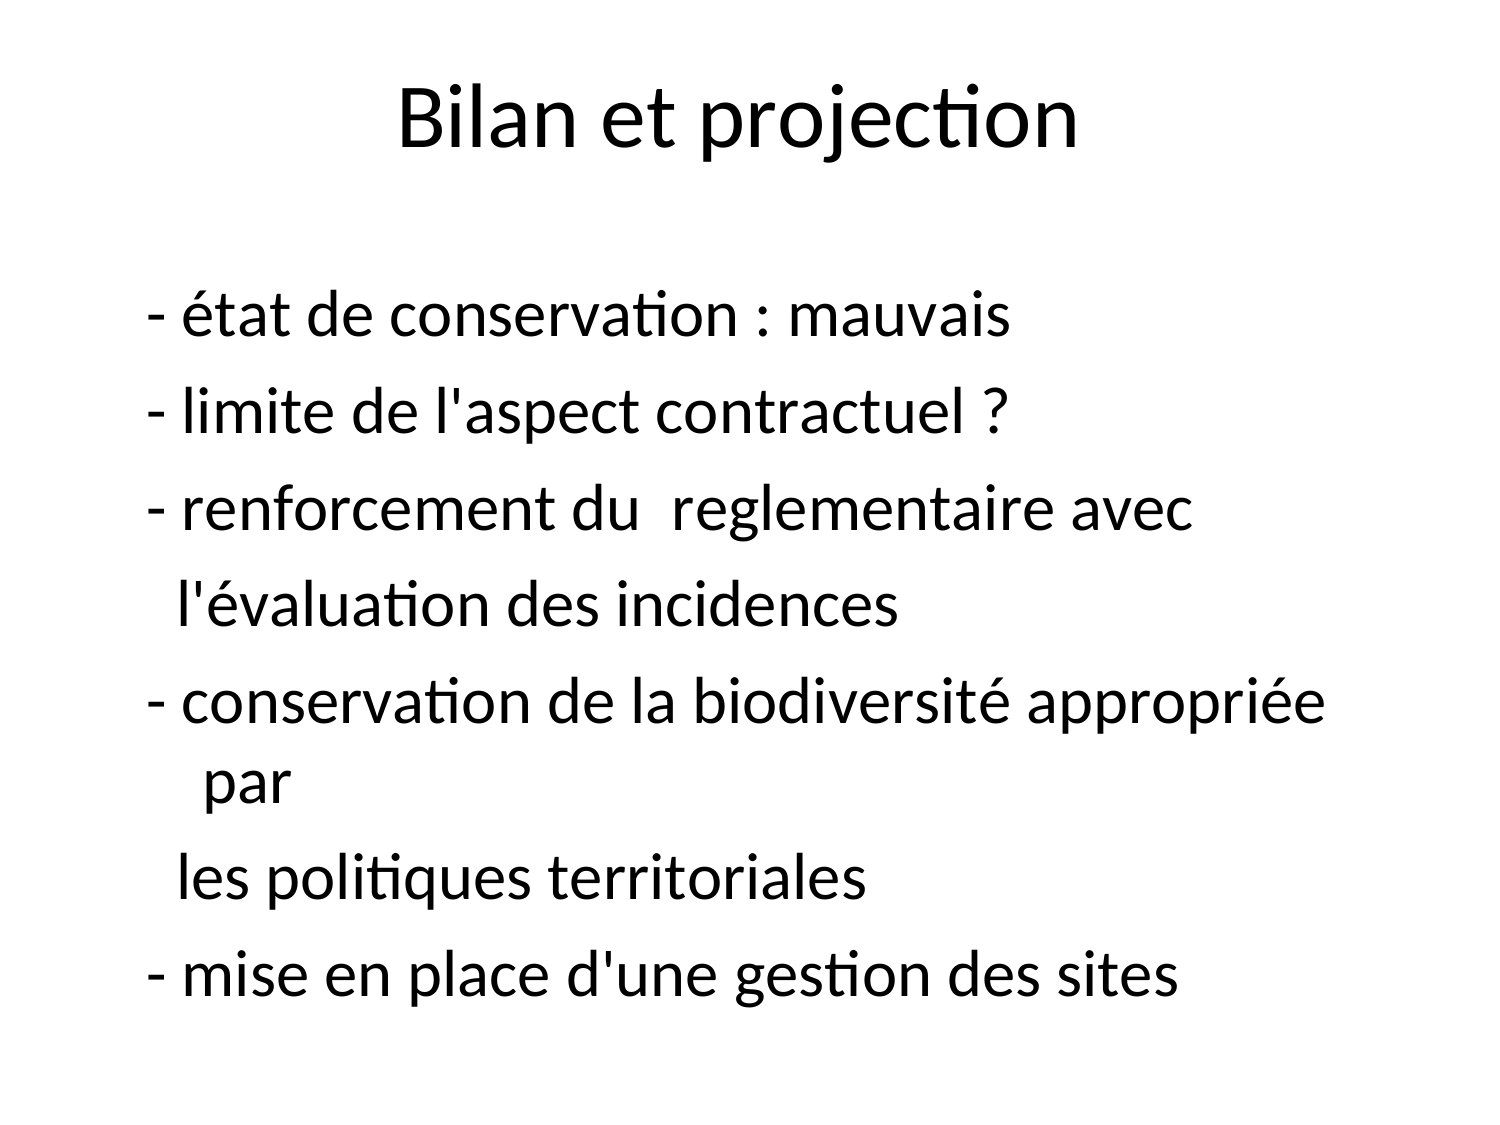

# Bilan et projection
- état de conservation : mauvais
- limite de l'aspect contractuel ?
- renforcement du reglementaire avec
 l'évaluation des incidences
- conservation de la biodiversité appropriée par
 les politiques territoriales
- mise en place d'une gestion des sites